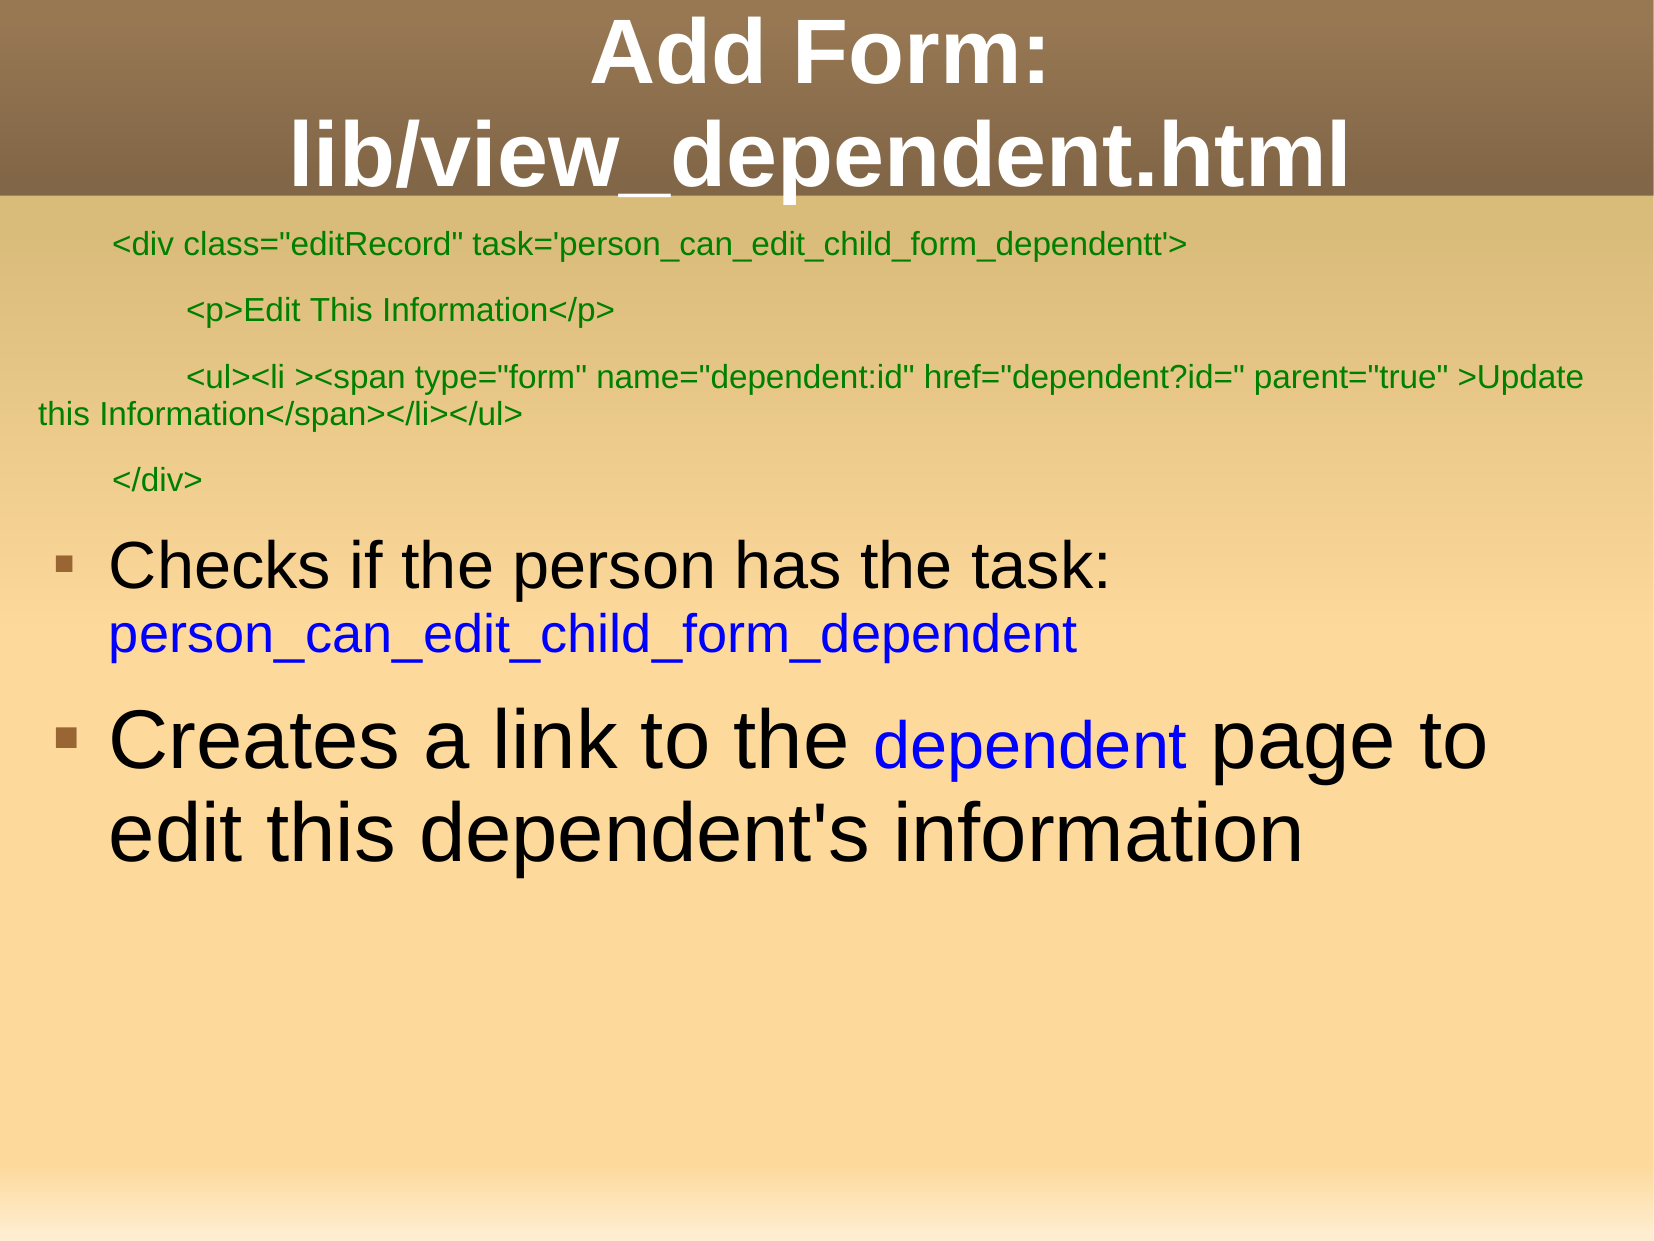

# Add Form: lib/view_dependent.html
 <div class="editRecord" task='person_can_edit_child_form_dependentt'>
 <p>Edit This Information</p>
 <ul><li ><span type="form" name="dependent:id" href="dependent?id=" parent="true" >Update this Information</span></li></ul>
 </div>
Checks if the person has the task: person_can_edit_child_form_dependent
Creates a link to the dependent page to edit this dependent's information